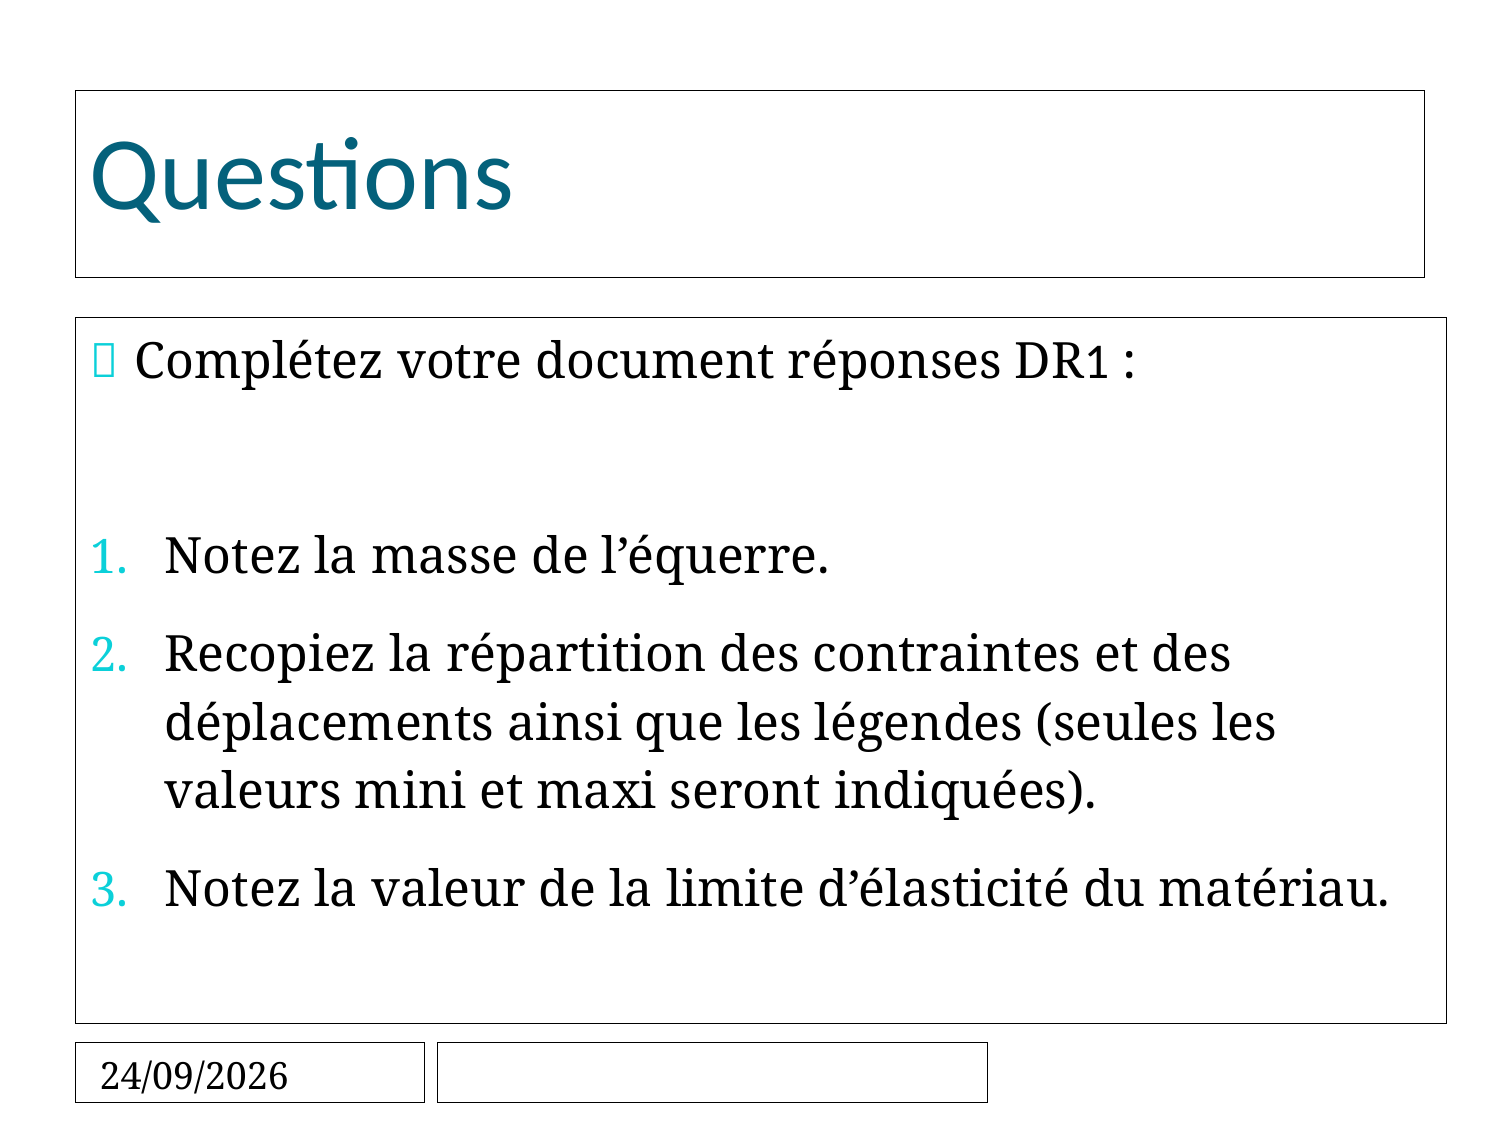

# Questions
Complétez votre document réponses DR1 :
Notez la masse de l’équerre.
Recopiez la répartition des contraintes et des déplacements ainsi que les légendes (seules les valeurs mini et maxi seront indiquées).
Notez la valeur de la limite d’élasticité du matériau.